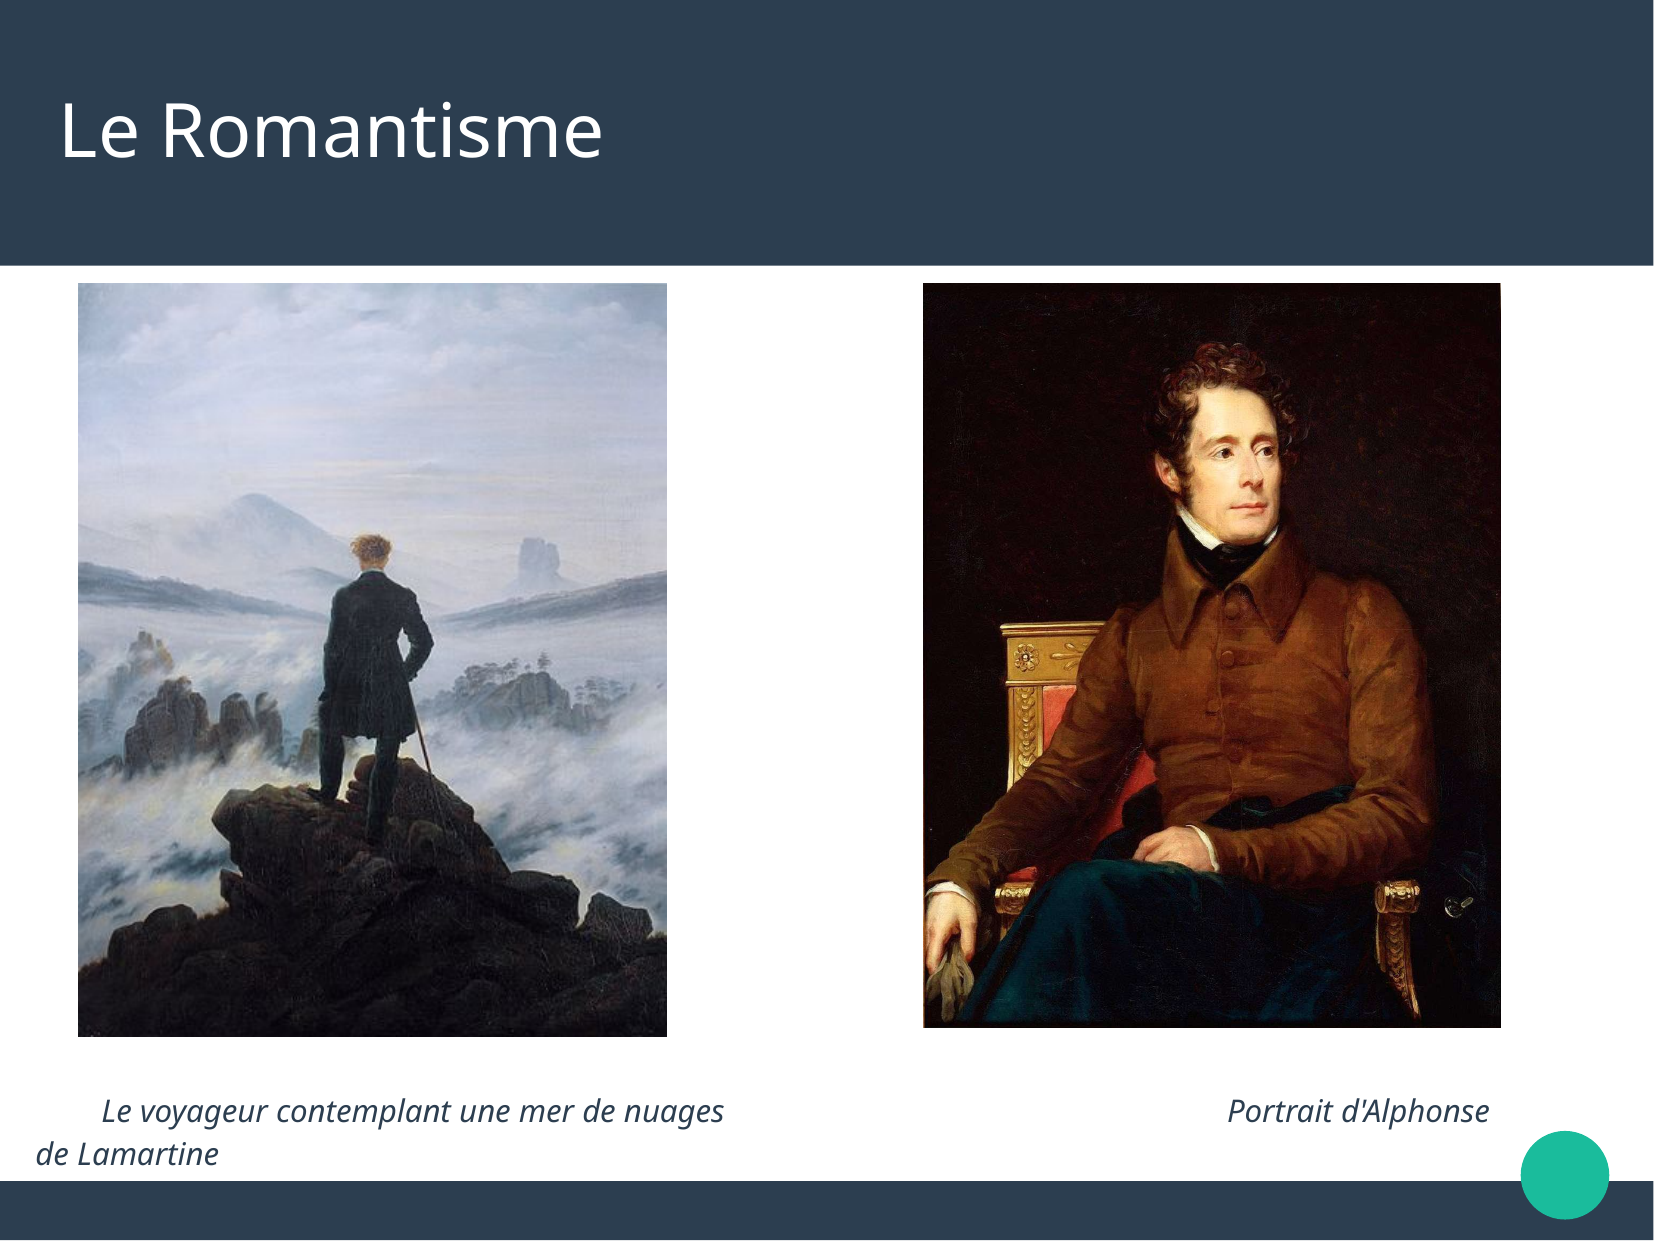

Le voyageur contemplant une mer de nuages Portrait d'Alphonse de Lamartine
 De Caspard David Friedrich
# Le Romantisme